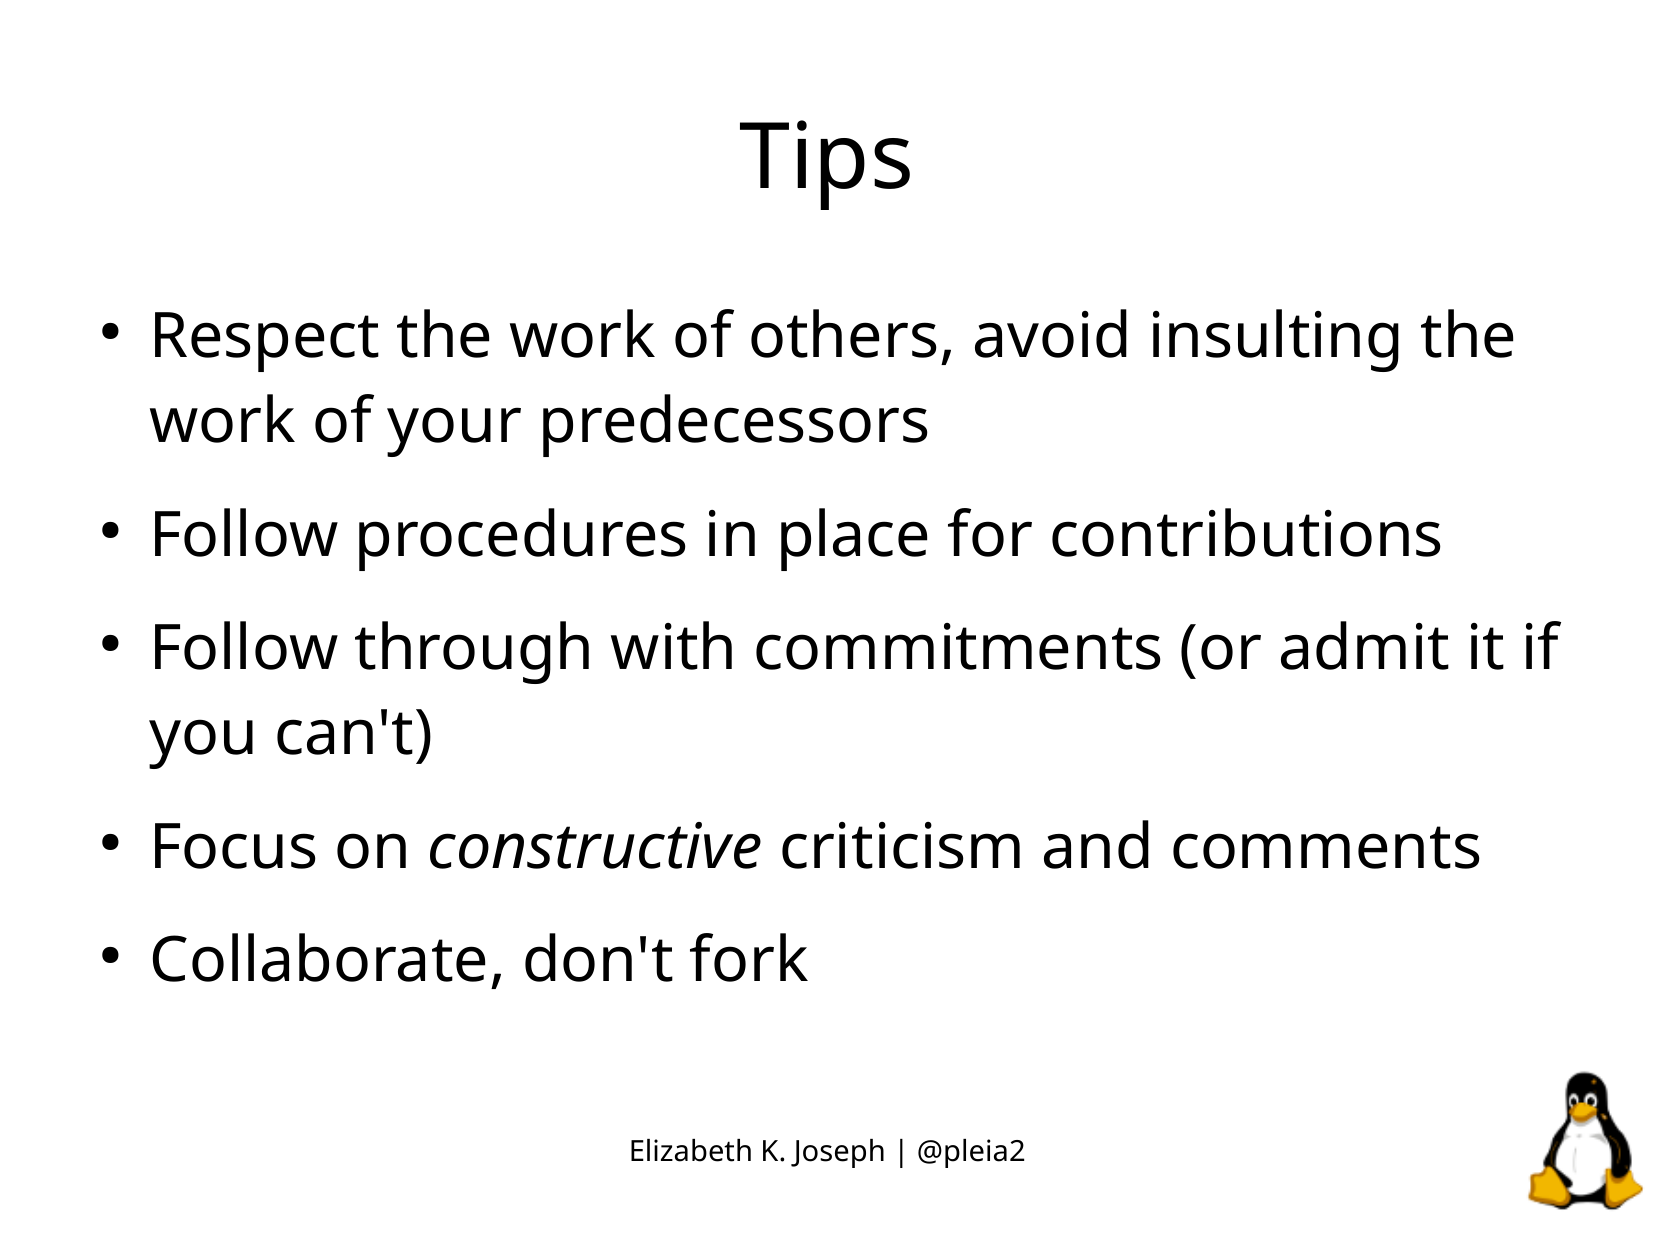

# Tips
Respect the work of others, avoid insulting the work of your predecessors
Follow procedures in place for contributions
Follow through with commitments (or admit it if you can't)
Focus on constructive criticism and comments
Collaborate, don't fork
Elizabeth K. Joseph | @pleia2